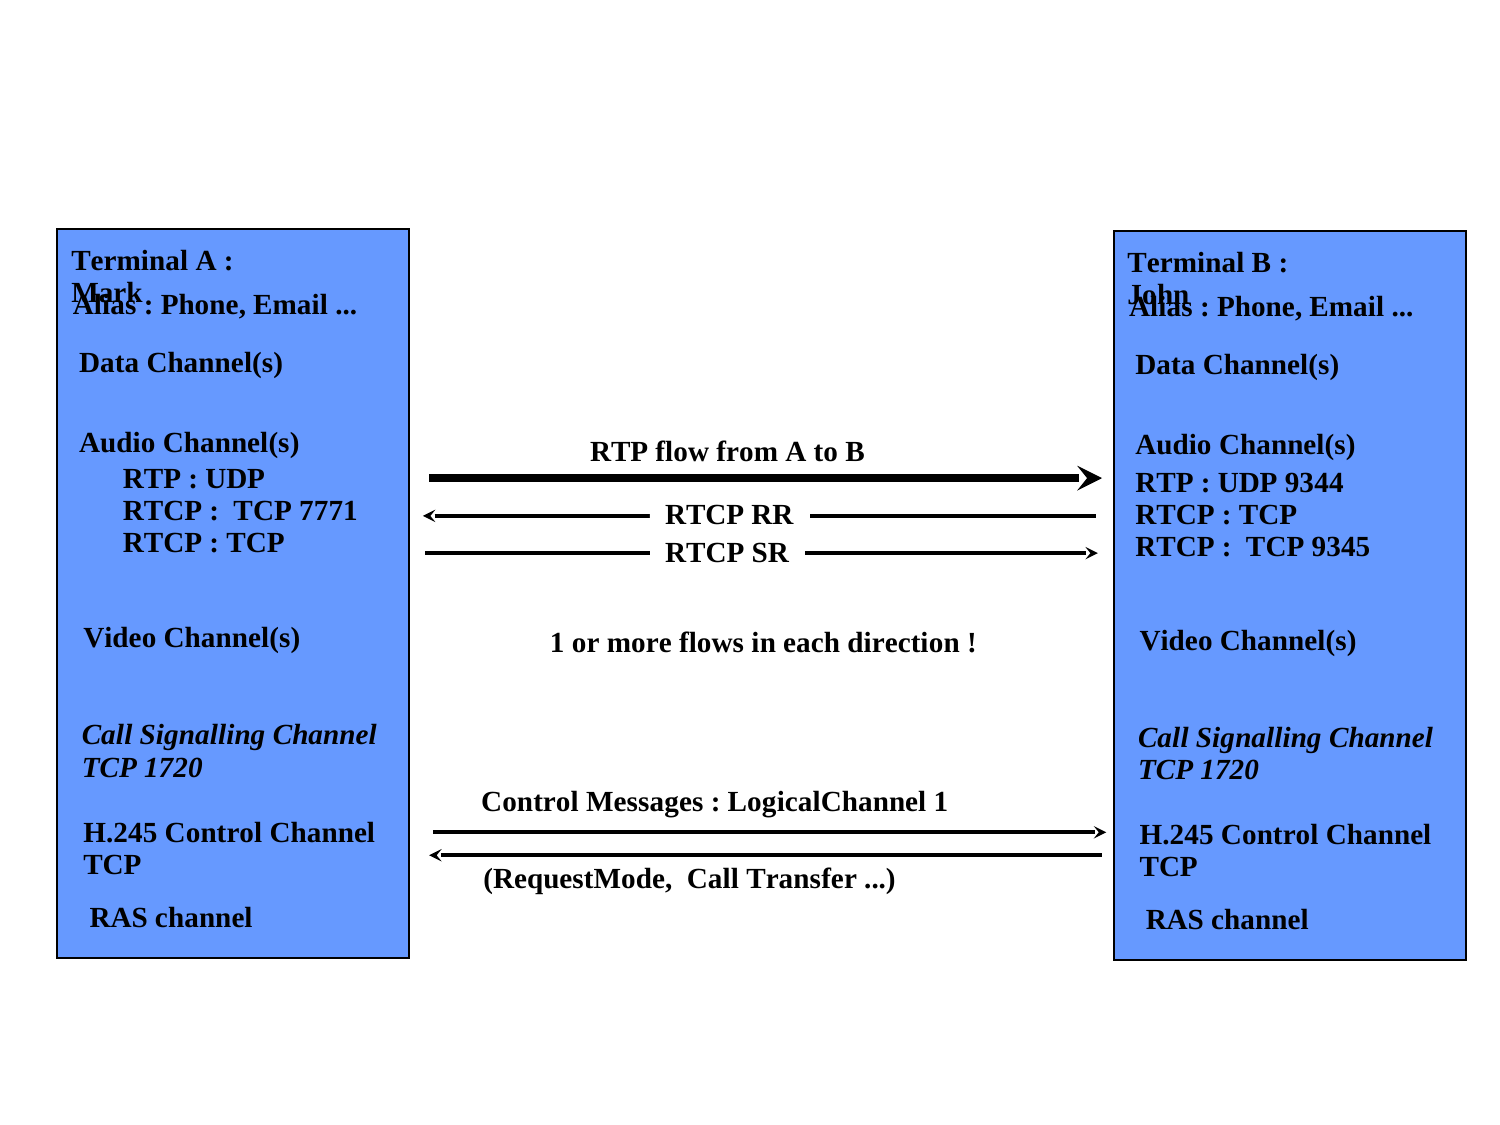

Terminal A : Mark
Terminal B : John
Alias : Phone, Email ...
Alias : Phone, Email ...
Data Channel(s)
Data Channel(s)
Audio Channel(s)
Audio Channel(s)
RTP flow from A to B
RTP : UDP
RTCP : TCP 7771
RTCP : TCP
RTP : UDP 9344
RTCP : TCP
RTCP : TCP 9345
RTCP RR
RTCP SR
Video Channel(s)
Video Channel(s)
1 or more flows in each direction !
Call Signalling Channel
TCP 1720
Call Signalling Channel
TCP 1720
Control Messages : LogicalChannel 1
H.245 Control Channel
TCP
H.245 Control Channel
TCP
(RequestMode, Call Transfer ...)
RAS channel
RAS channel